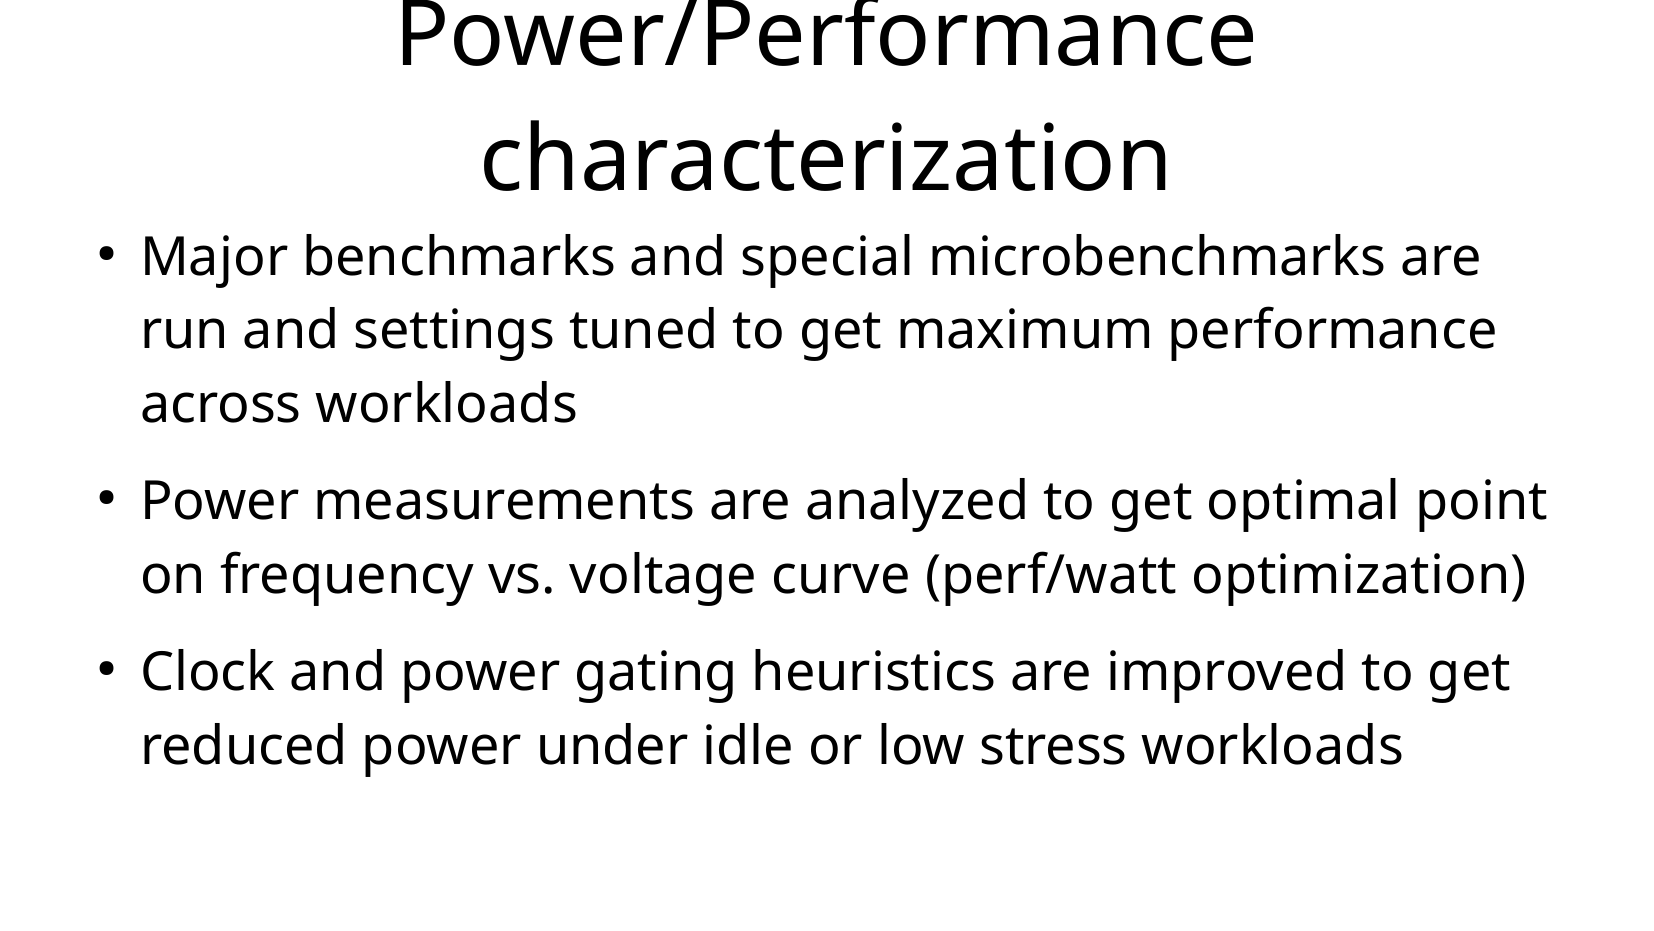

# Power/Performance characterization
Major benchmarks and special microbenchmarks are run and settings tuned to get maximum performance across workloads
Power measurements are analyzed to get optimal point on frequency vs. voltage curve (perf/watt optimization)
Clock and power gating heuristics are improved to get reduced power under idle or low stress workloads